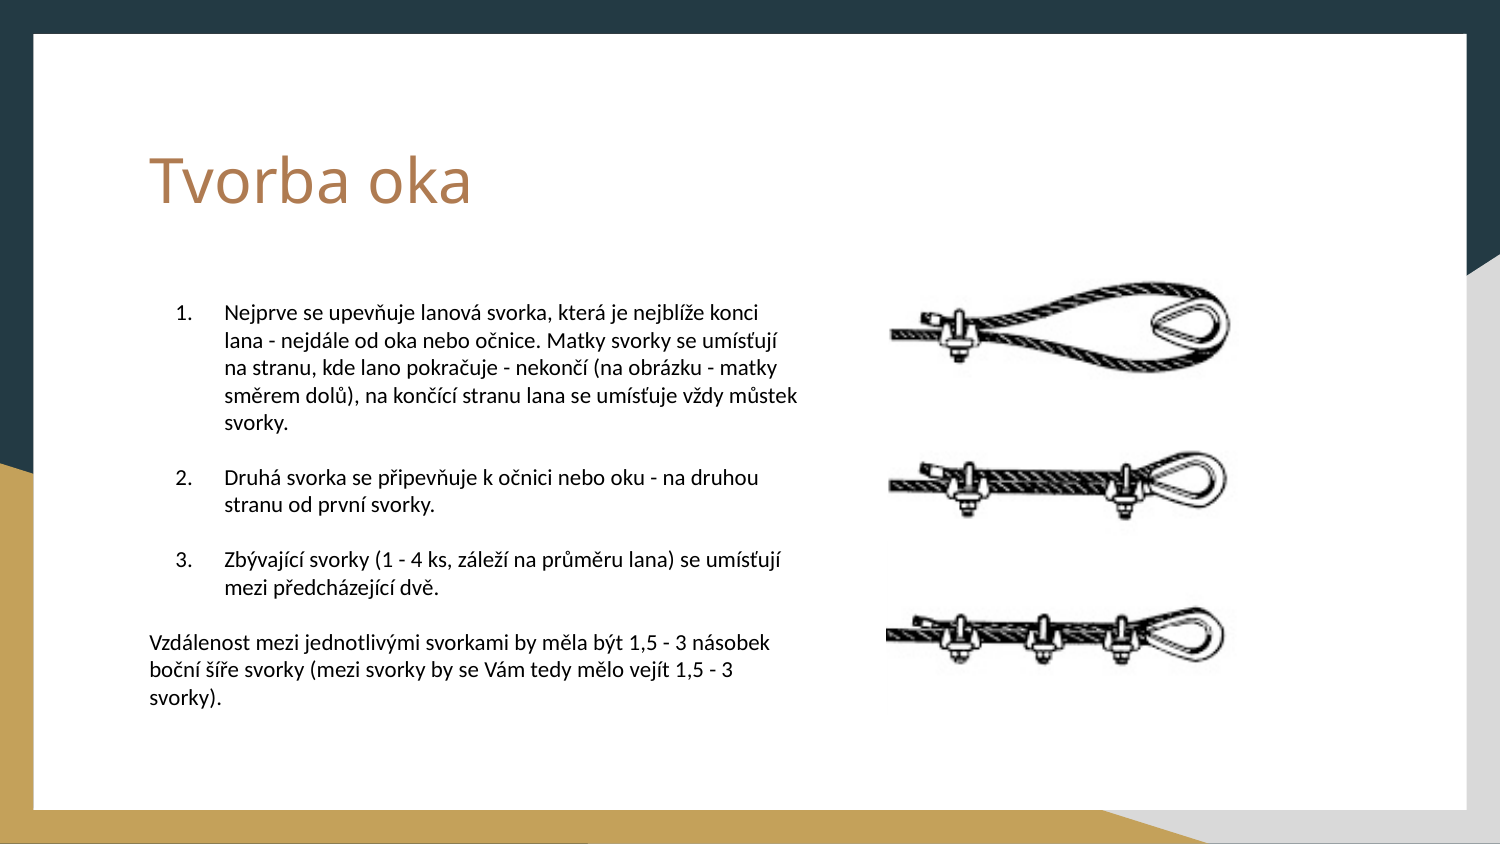

# Tvorba oka
Nejprve se upevňuje lanová svorka, která je nejblíže konci lana - nejdále od oka nebo očnice. Matky svorky se umísťují na stranu, kde lano pokračuje - nekončí (na obrázku - matky směrem dolů), na končící stranu lana se umísťuje vždy můstek svorky.
Druhá svorka se připevňuje k očnici nebo oku - na druhou stranu od první svorky.
Zbývající svorky (1 - 4 ks, záleží na průměru lana) se umísťují mezi předcházející dvě.
Vzdálenost mezi jednotlivými svorkami by měla být 1,5 - 3 násobek boční šíře svorky (mezi svorky by se Vám tedy mělo vejít 1,5 - 3 svorky).